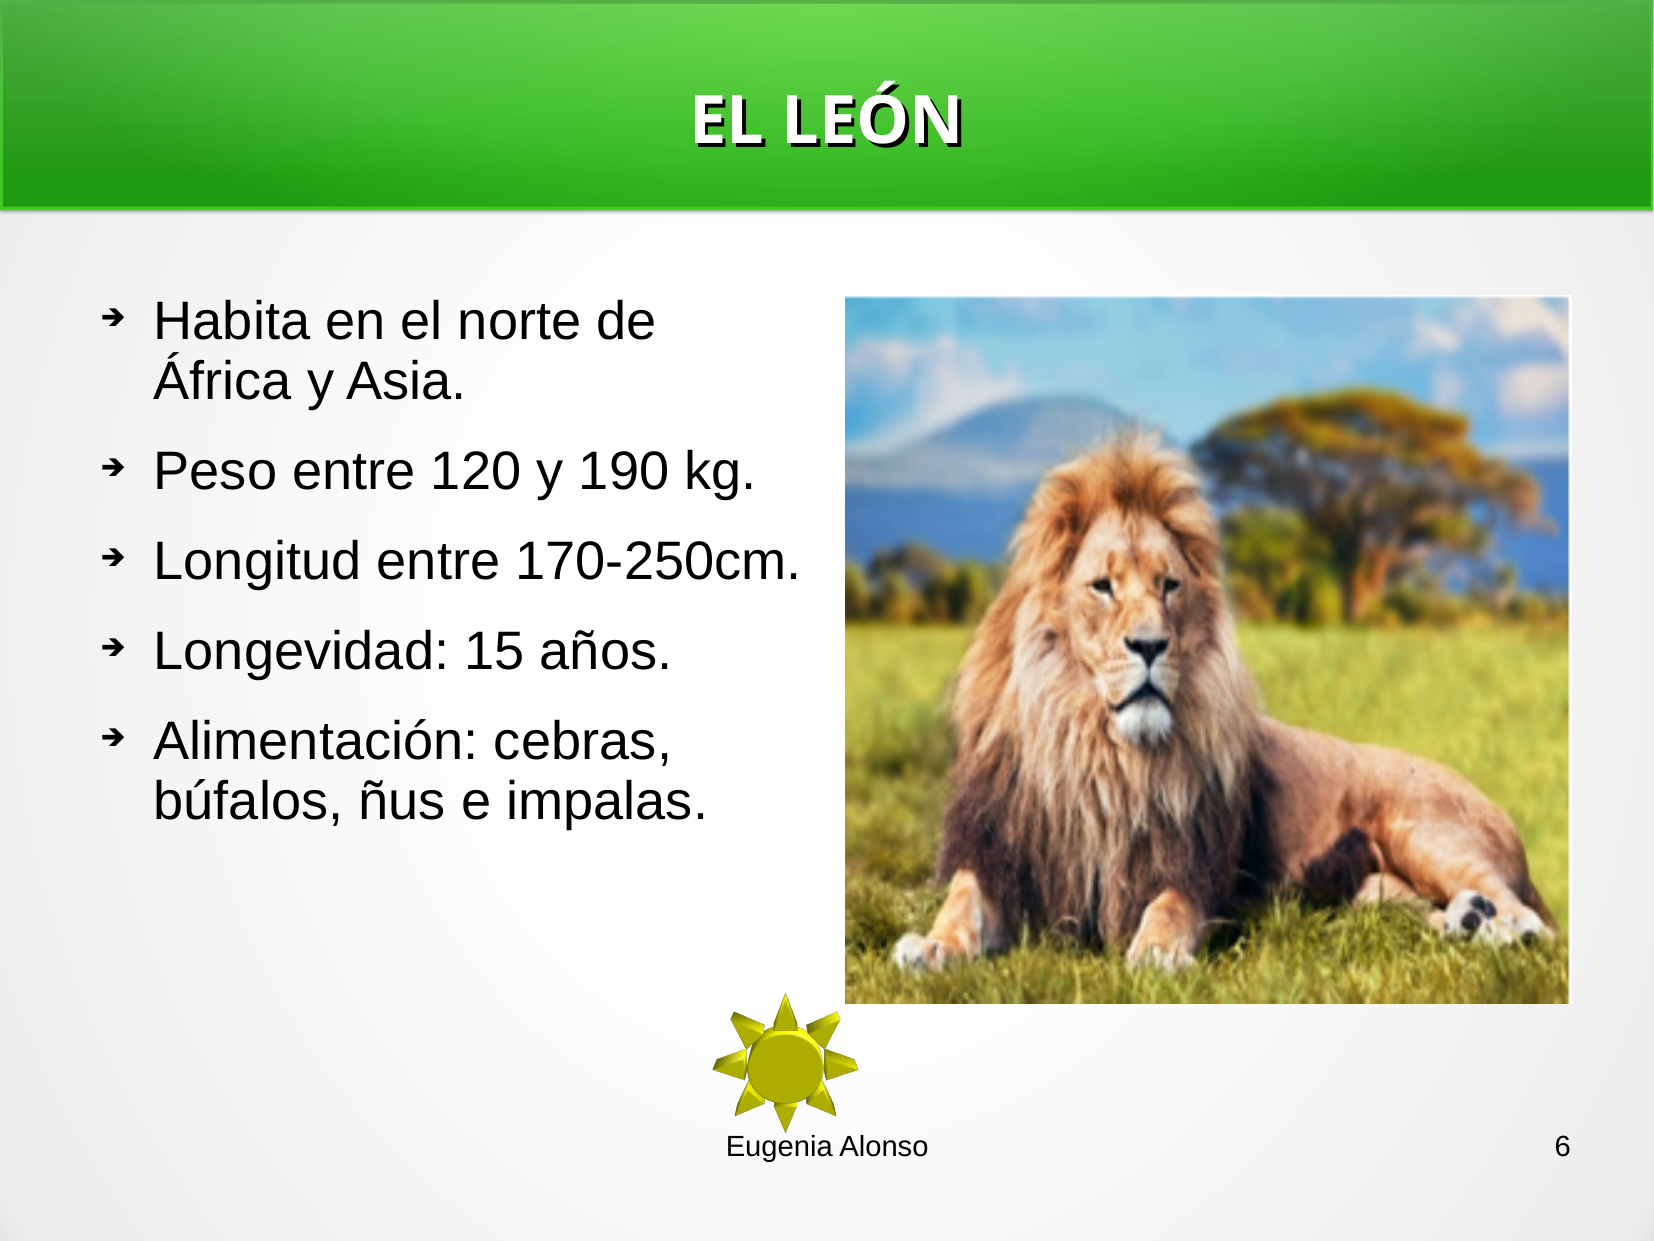

# EL LEÓN
Habita en el norte de África y Asia.
Peso entre 120 y 190 kg.
Longitud entre 170-250cm.
Longevidad: 15 años.
Alimentación: cebras, búfalos, ñus e impalas.
Eugenia Alonso
6